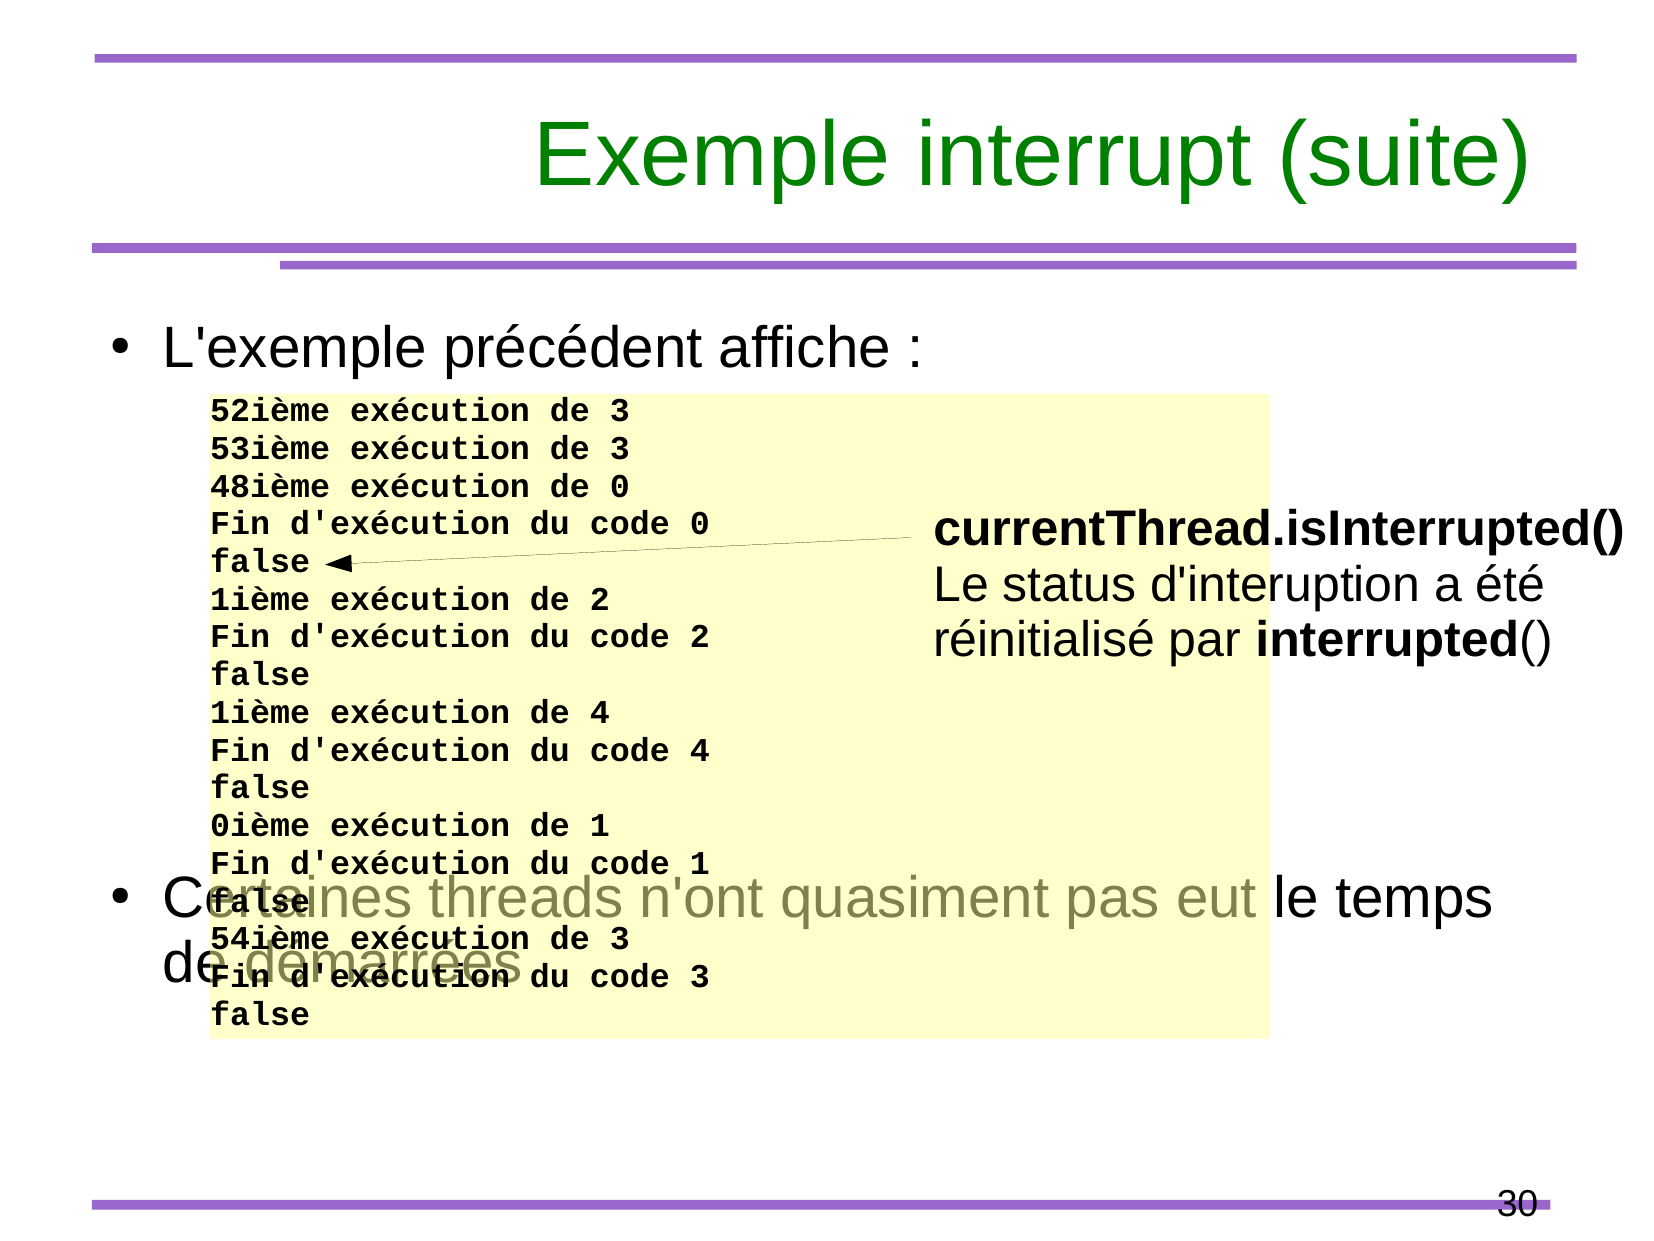

# Exemple interrupt (suite)
L'exemple précédent affiche :
Certaines threads n'ont quasiment pas eut le temps de démarrées
52ième exécution de 3
53ième exécution de 3
48ième exécution de 0
Fin d'exécution du code 0
false
1ième exécution de 2
Fin d'exécution du code 2
false
1ième exécution de 4
Fin d'exécution du code 4
false
0ième exécution de 1
Fin d'exécution du code 1
false
54ième exécution de 3
Fin d'exécution du code 3
false
currentThread.isInterrupted()
Le status d'interuption a été
réinitialisé par interrupted()